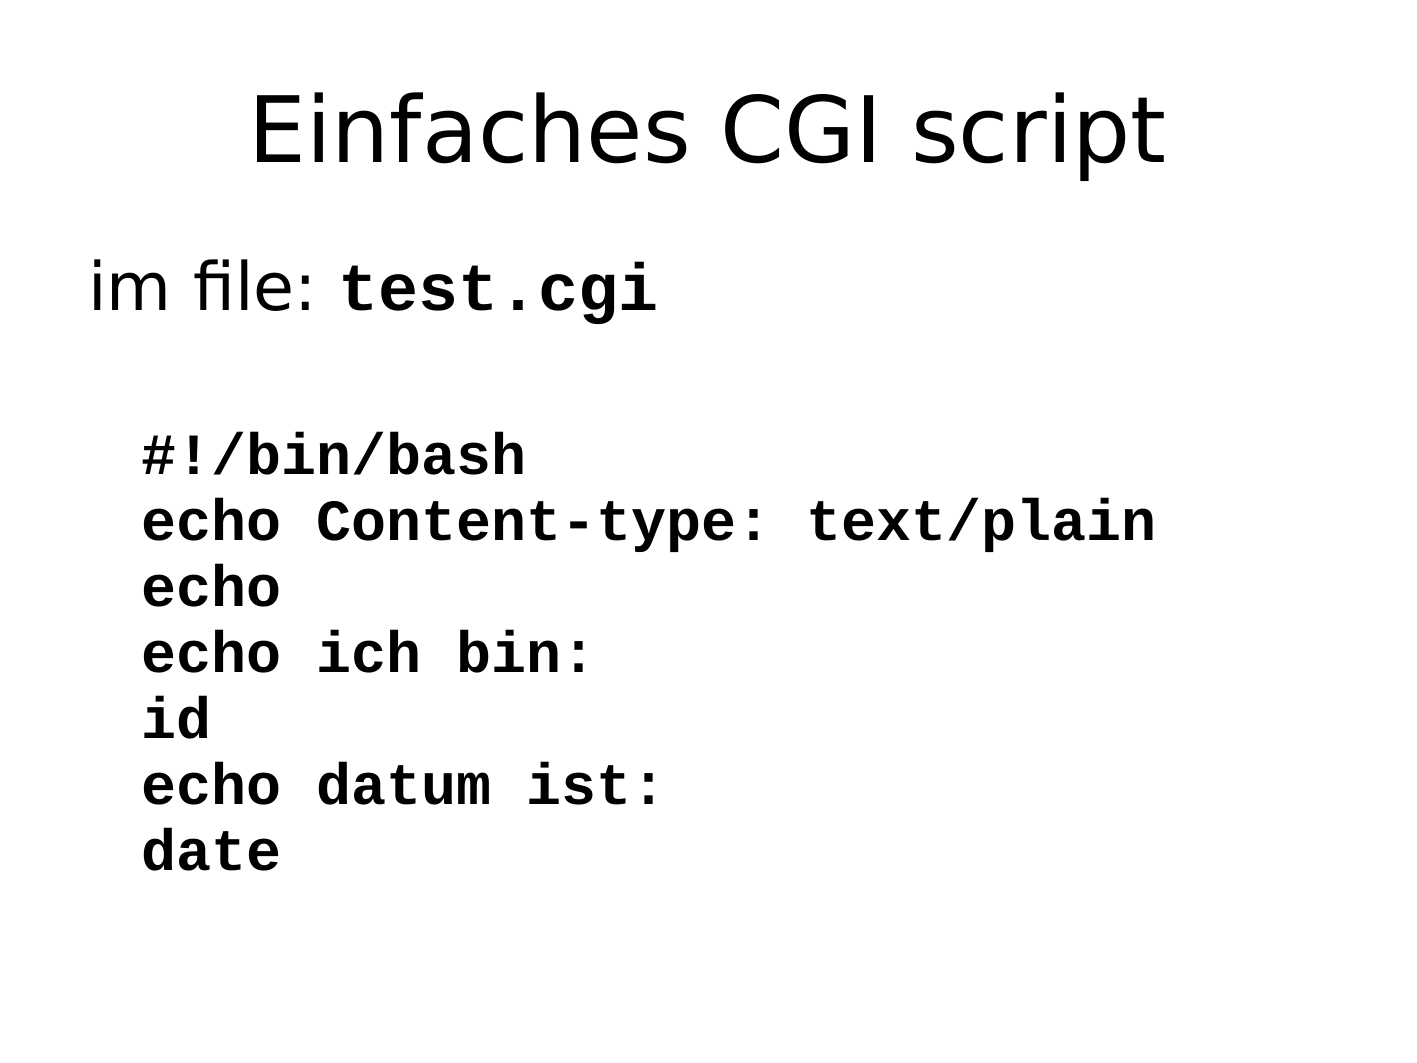

# Einfaches CGI script
im file: test.cgi
#!/bin/bash
echo Content-type: text/plain
echo
echo ich bin:
id
echo datum ist:
date